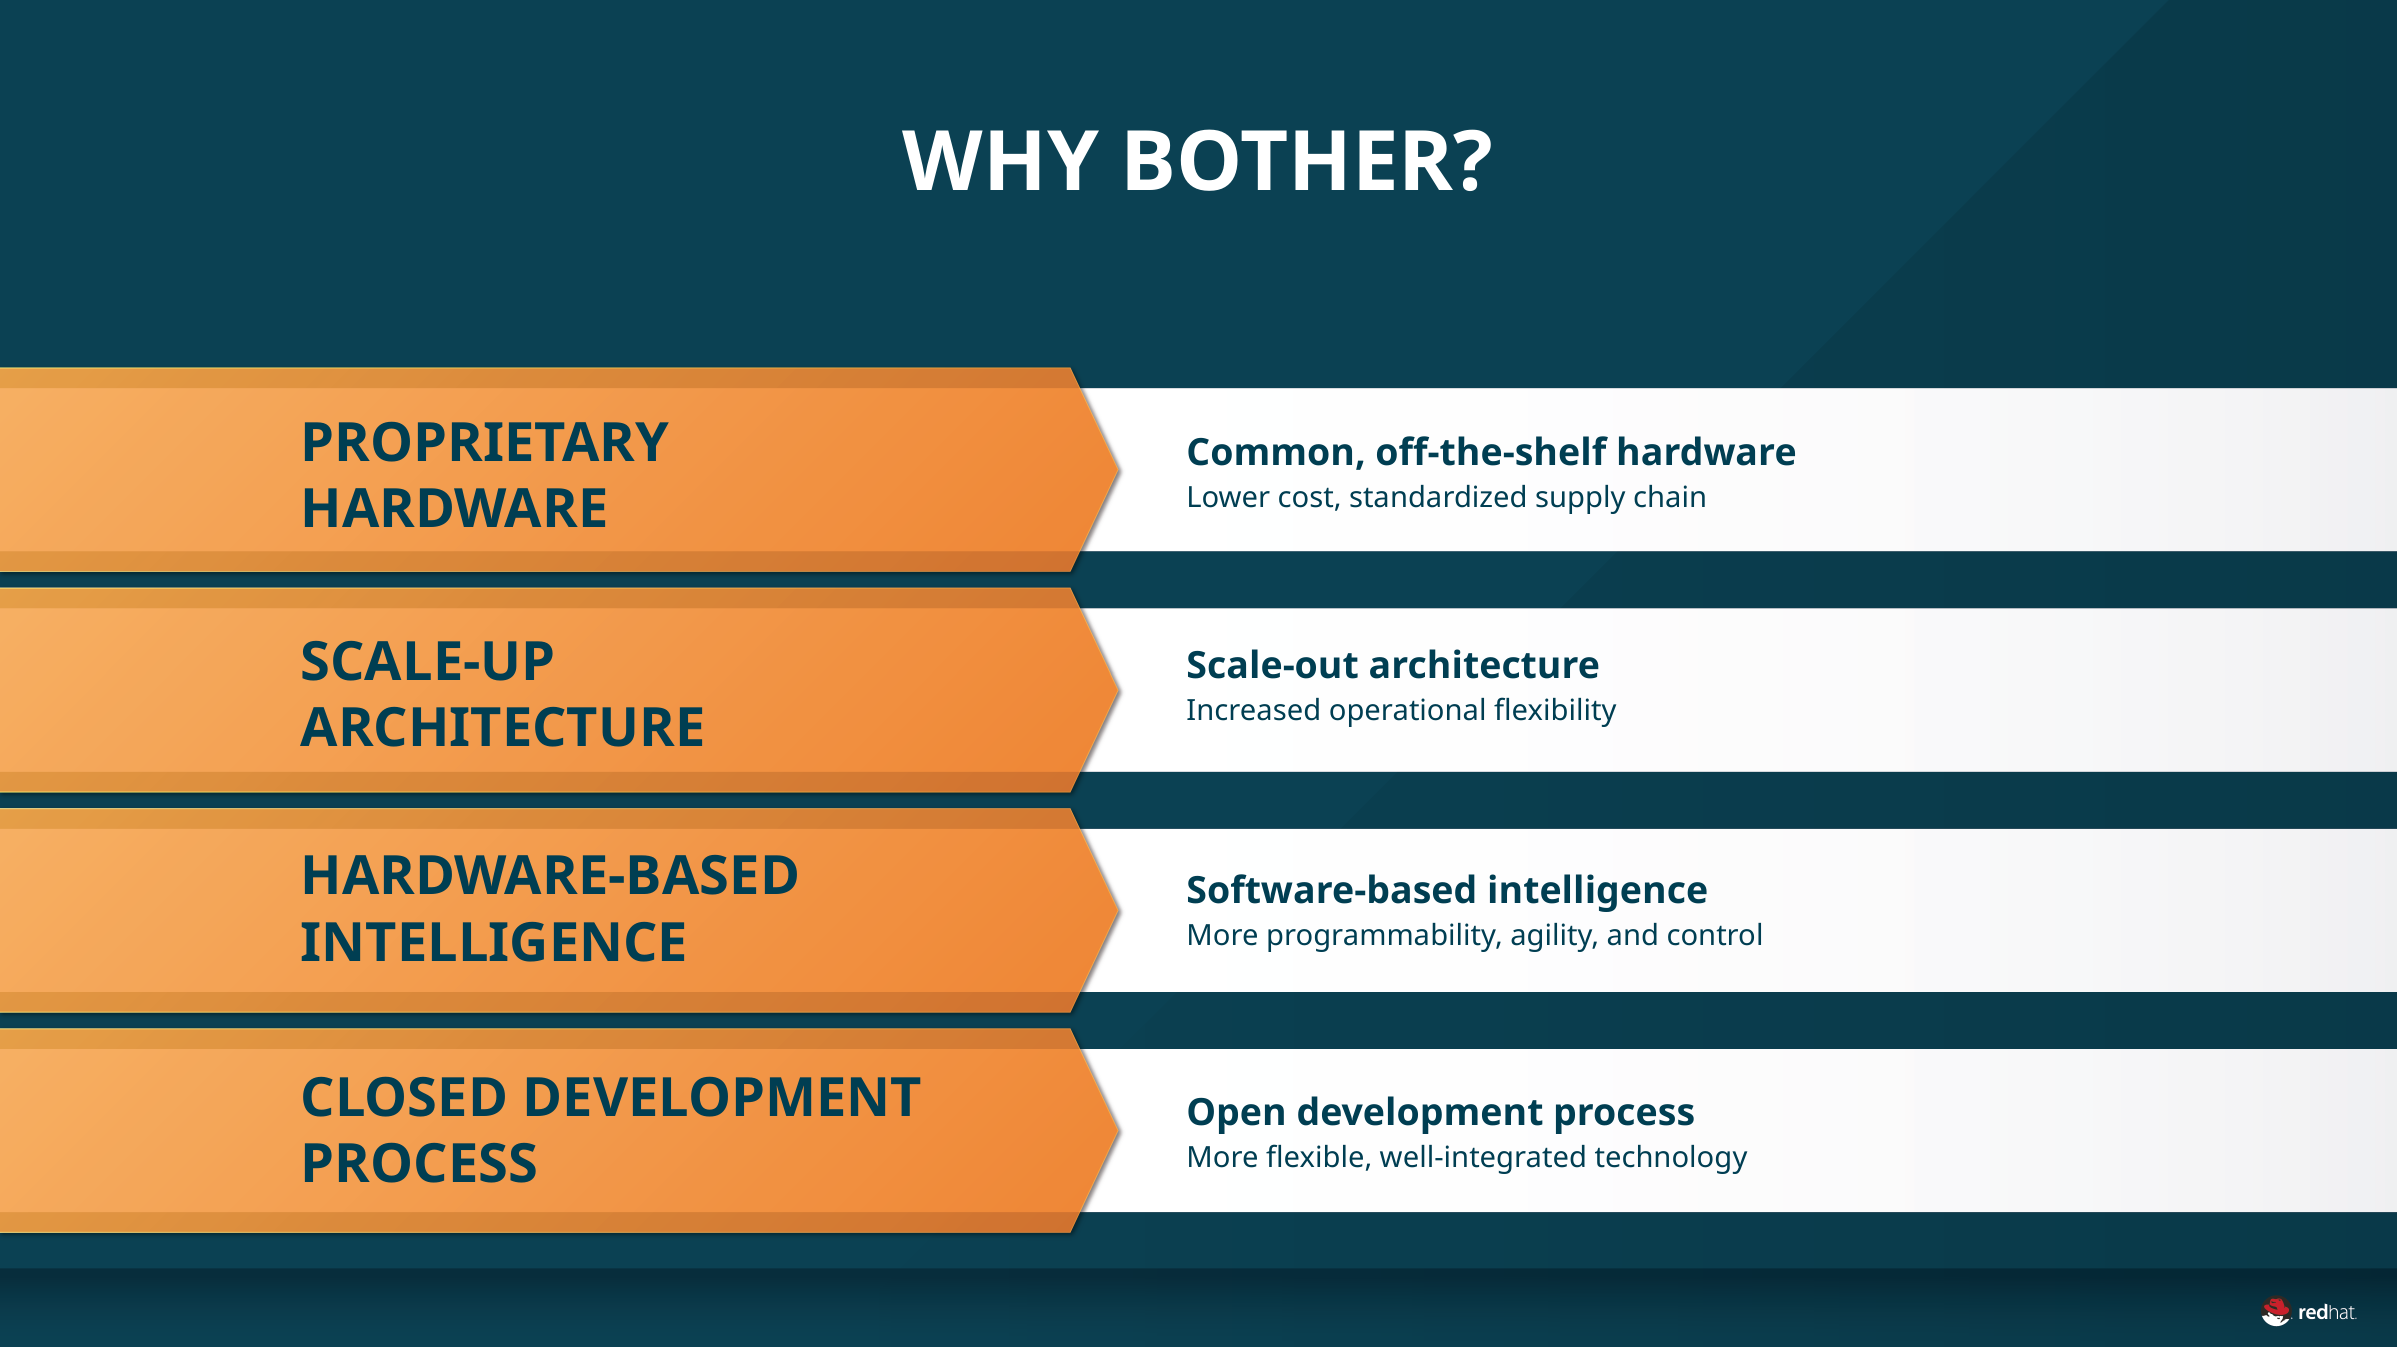

WHY BOTHER?
PROPRIETARY
HARDWARE
Common, off-the-shelf hardware
Lower cost, standardized supply chain
SCALE-UP
ARCHITECTURE
Scale-out architecture
Increased operational flexibility
HARDWARE-BASED INTELLIGENCE
Software-based intelligence
More programmability, agility, and control
CLOSED DEVELOPMENT PROCESS
Open development process
More flexible, well-integrated technology